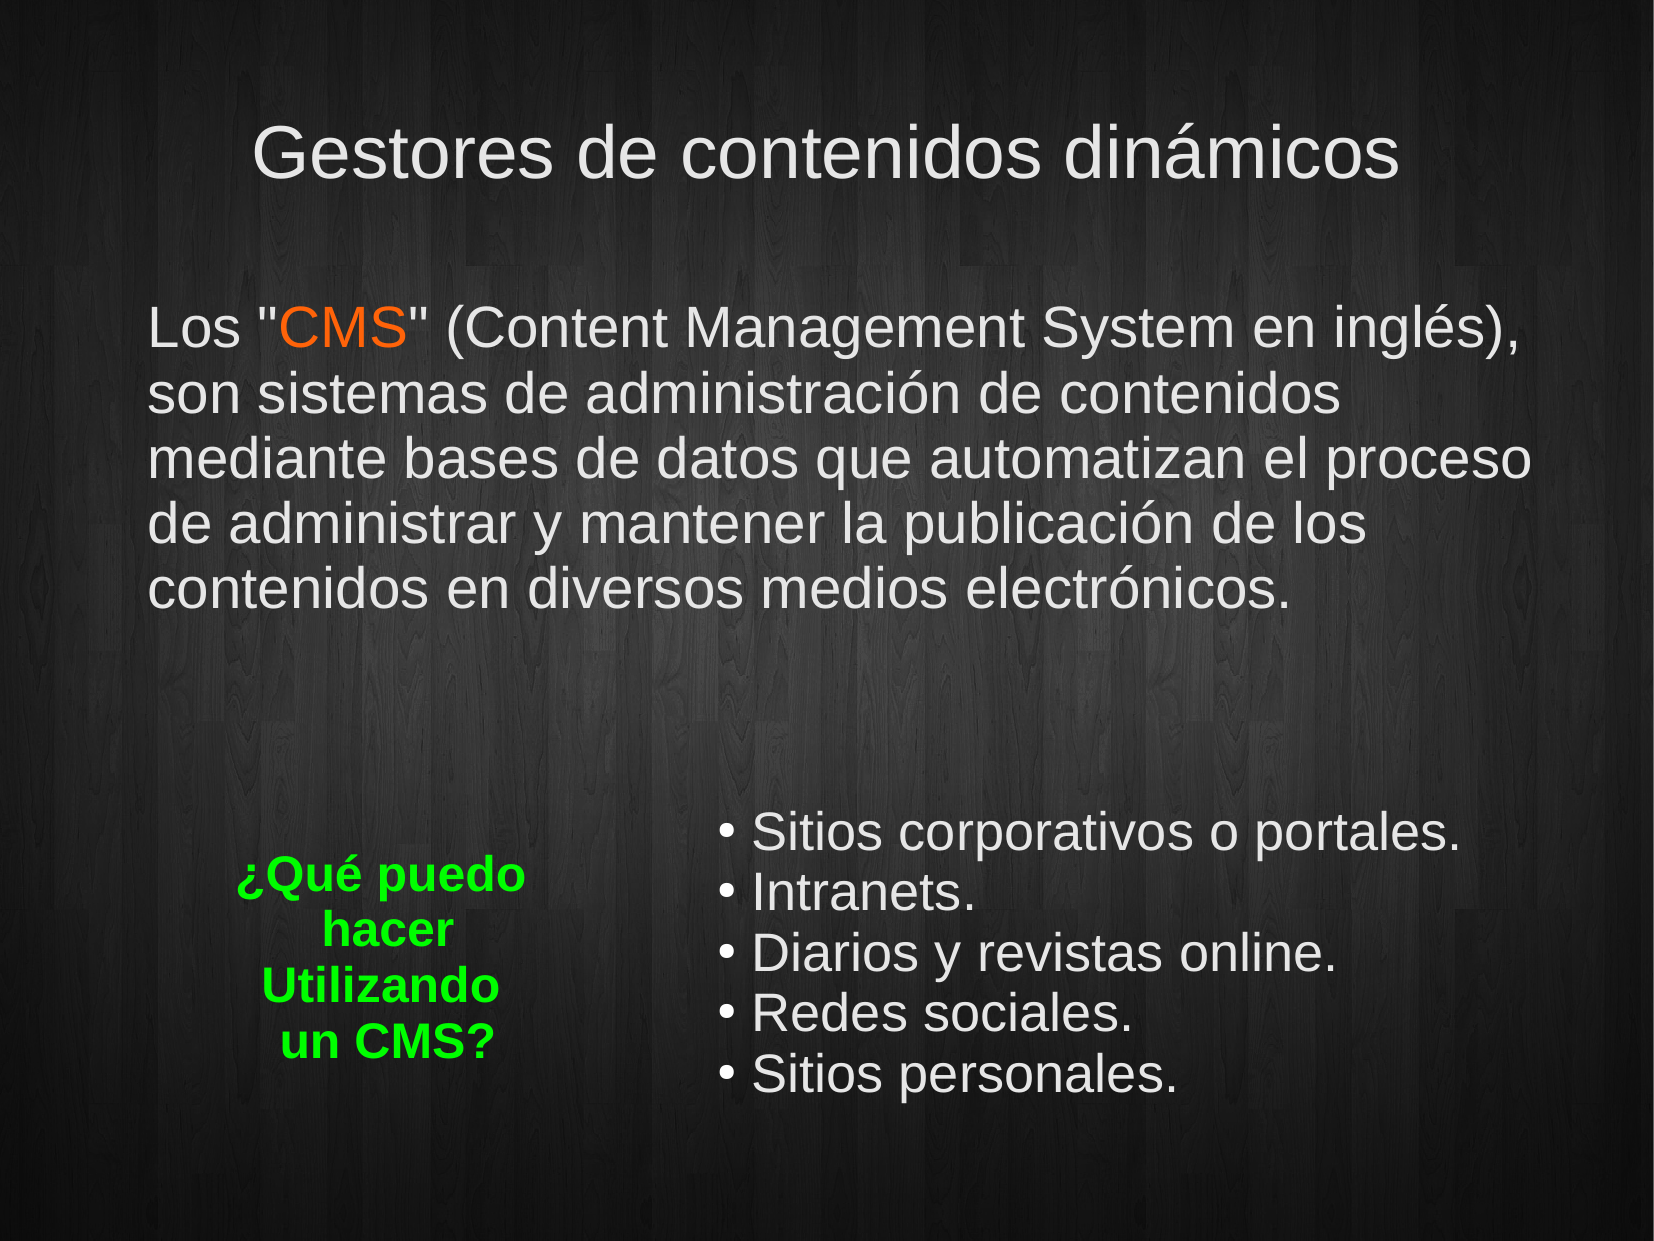

# Gestores de contenidos dinámicos
Los "CMS" (Content Management System en inglés), son sistemas de administración de contenidos mediante bases de datos que automatizan el proceso de administrar y mantener la publicación de los contenidos en diversos medios electrónicos.
 Sitios corporativos o portales.
 Intranets.
 Diarios y revistas online.
 Redes sociales.
 Sitios personales.
¿Qué puedo
 hacer
Utilizando
 un CMS?